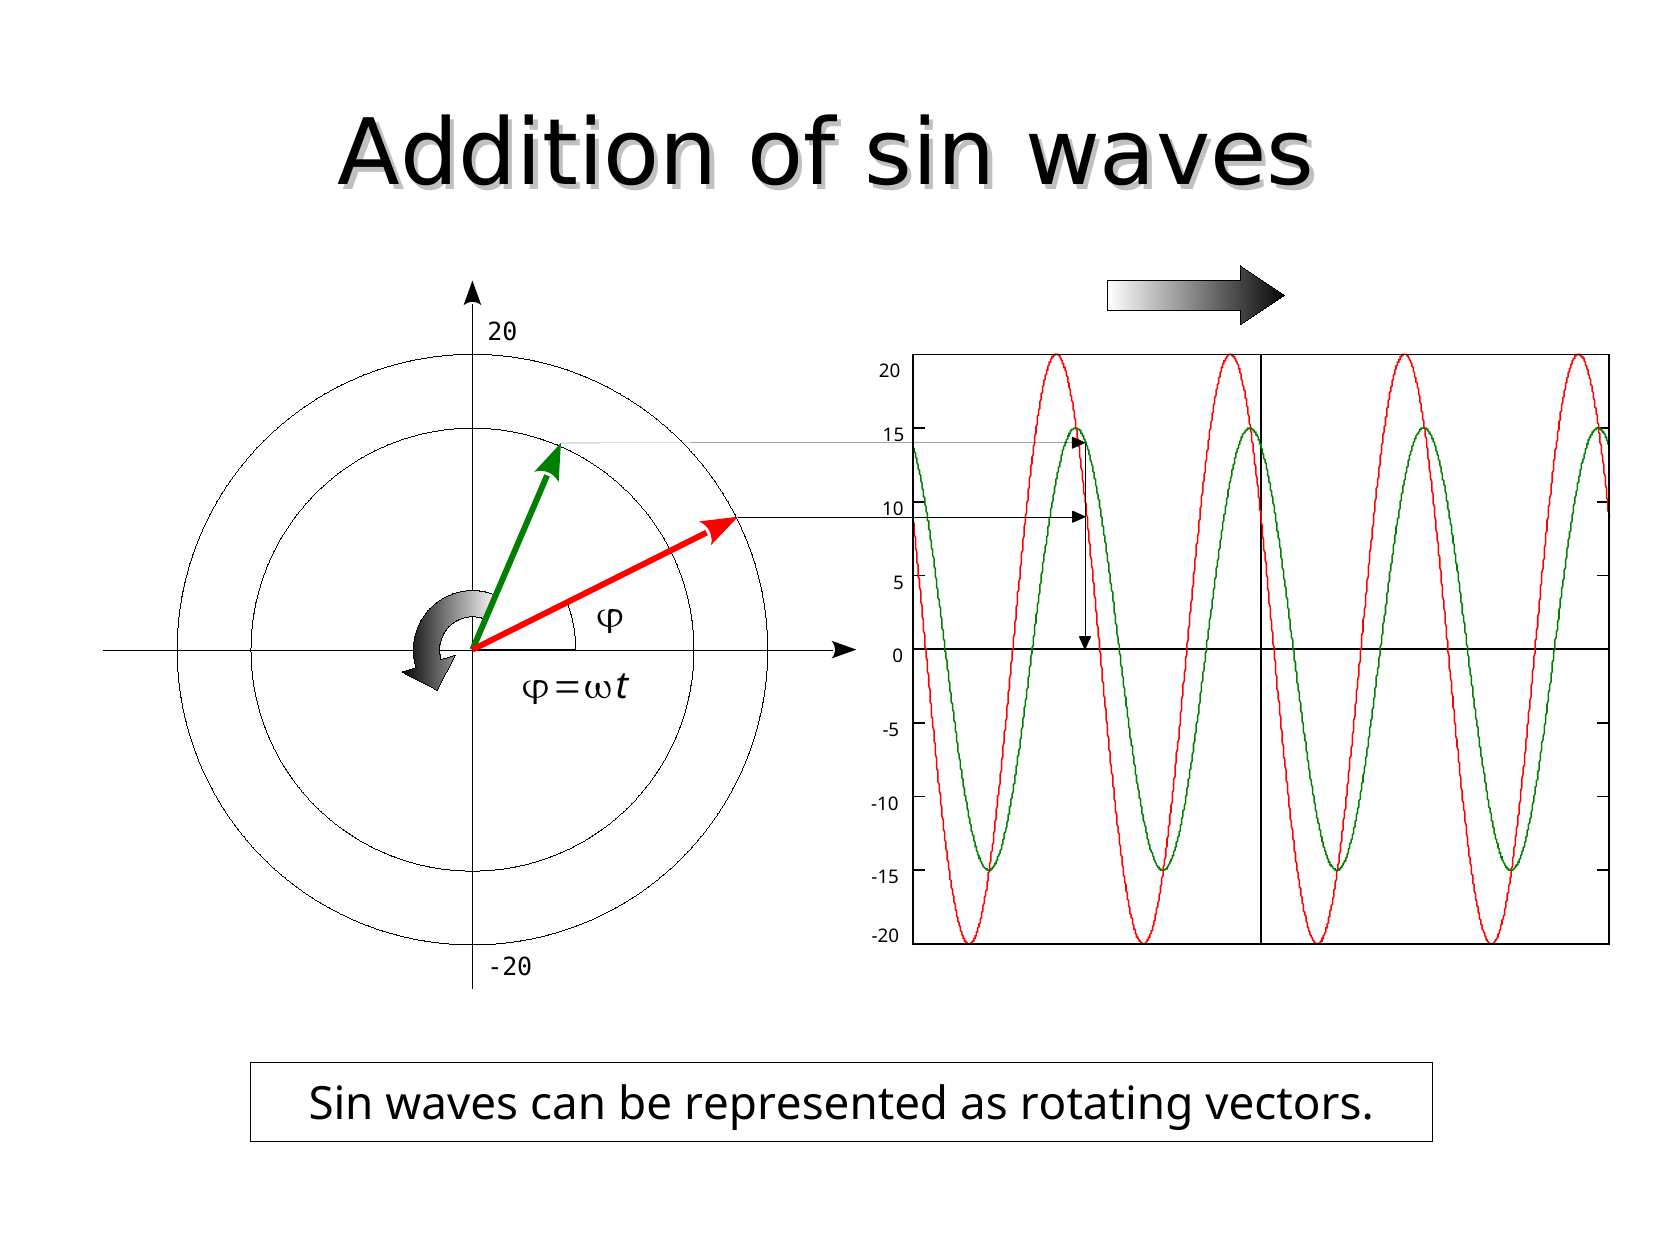

# Addition of sin waves
20
20
15
10
5
0
-5
-10
-15
-20
-20
Sin waves can be represented as rotating vectors.